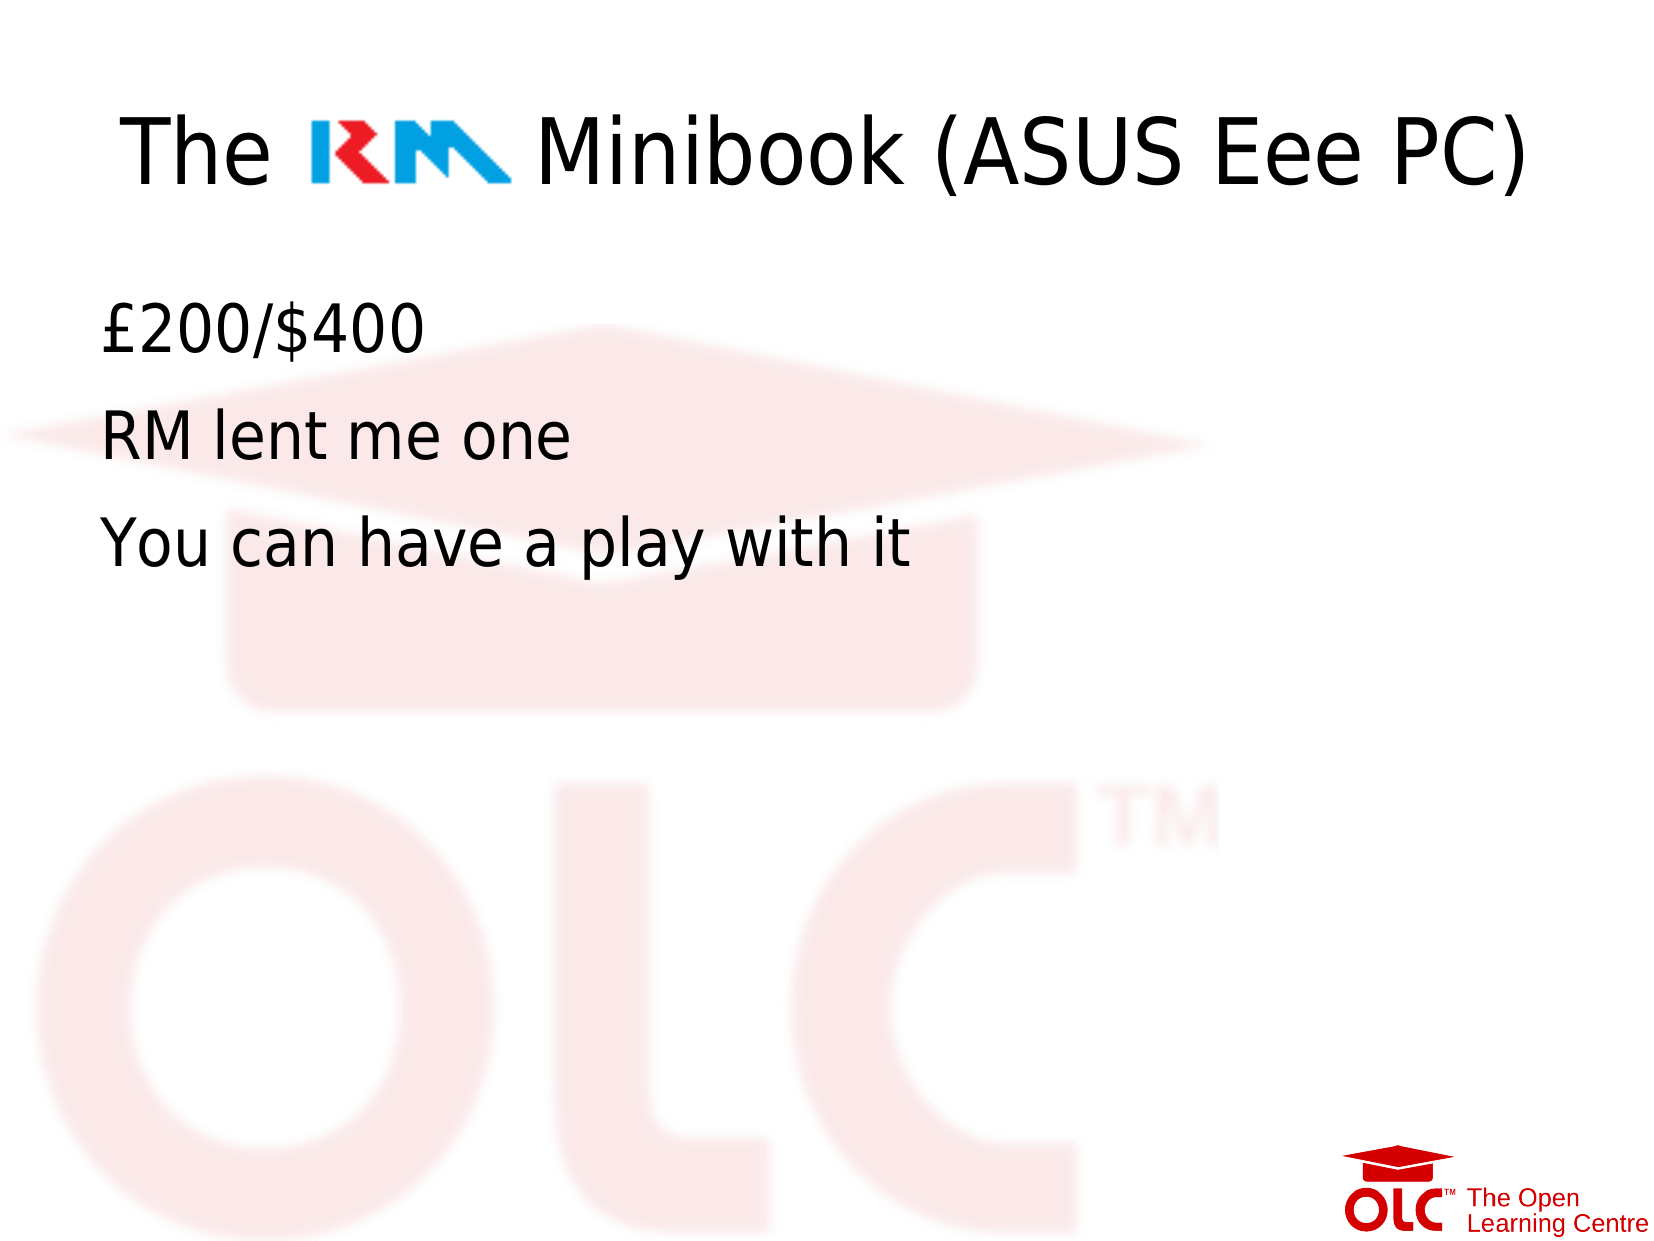

# The Minibook (ASUS Eee PC)
£200/$400
RM lent me one
You can have a play with it